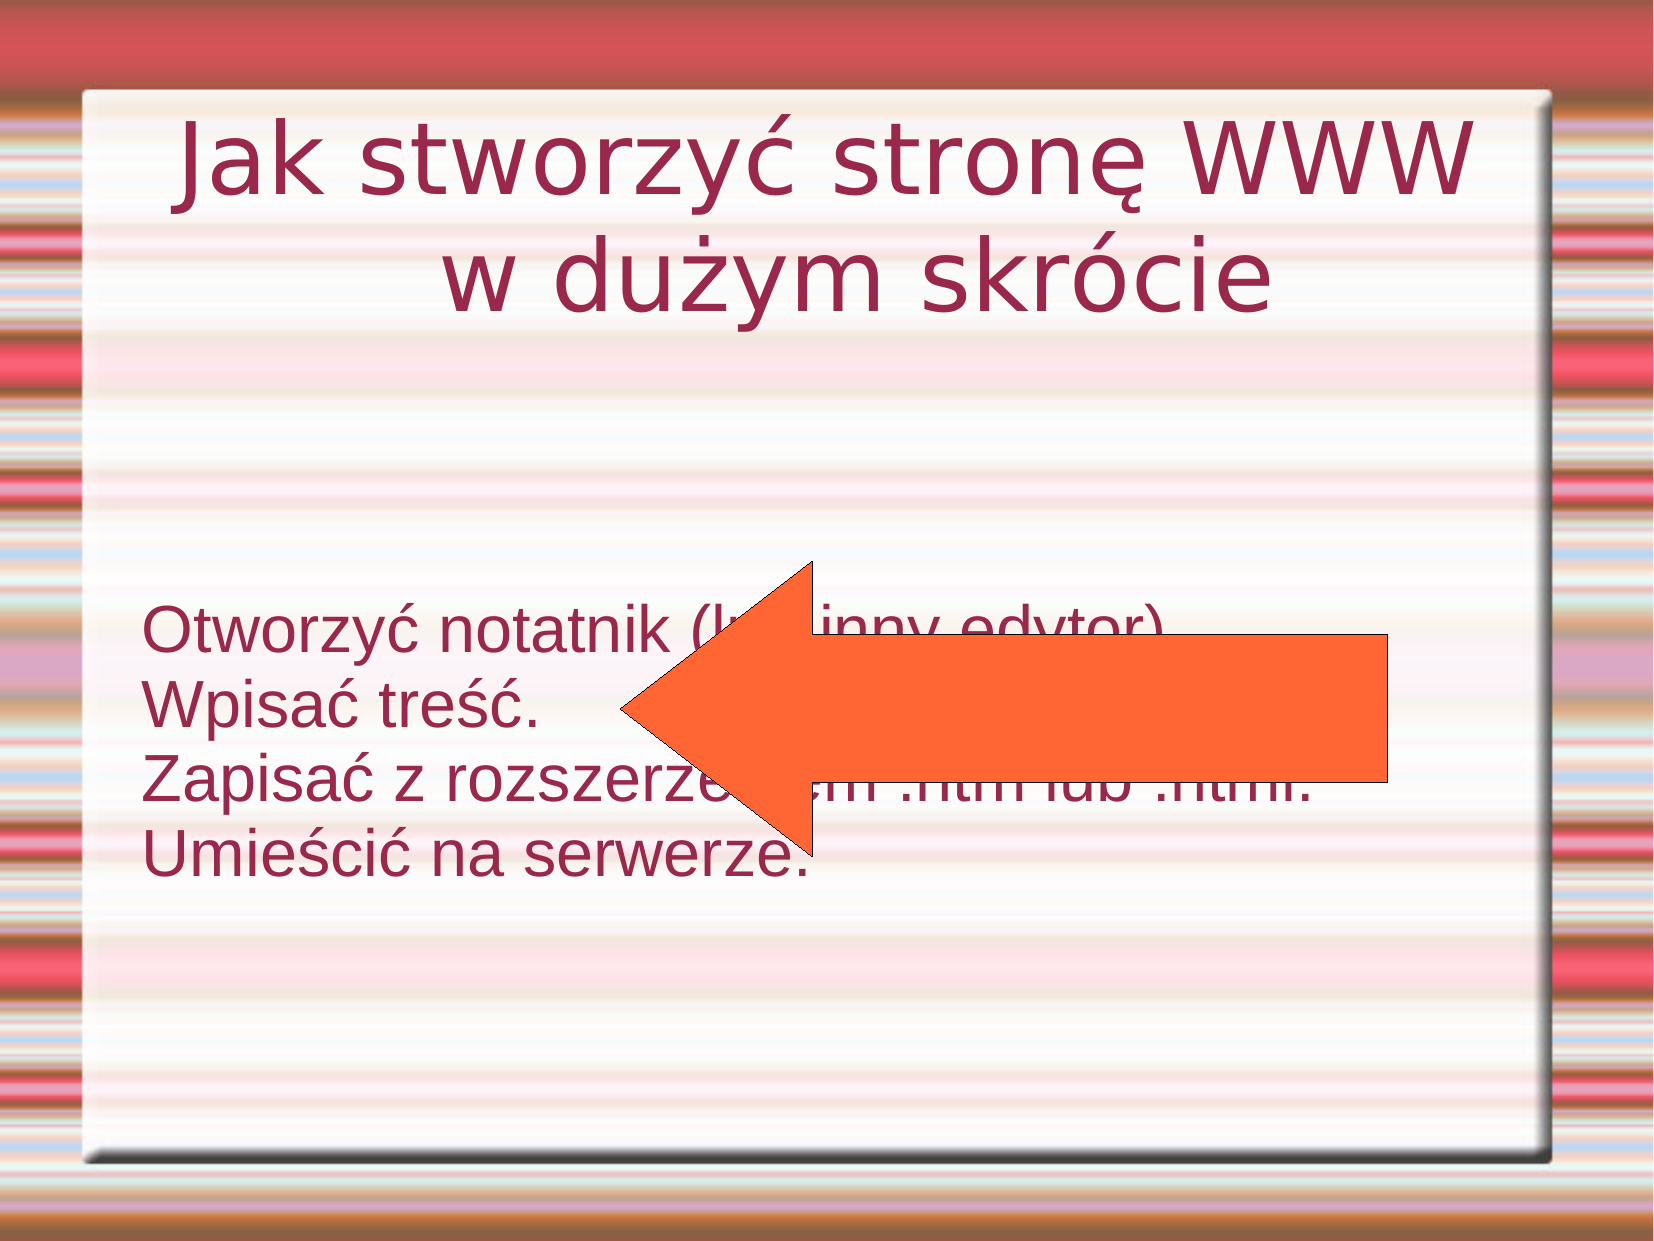

# Jak stworzyć stronę WWW w dużym skrócie
 Otworzyć notatnik (lub inny edytor).
 Wpisać treść.
 Zapisać z rozszerzeniem .htm lub .html.
 Umieścić na serwerze.